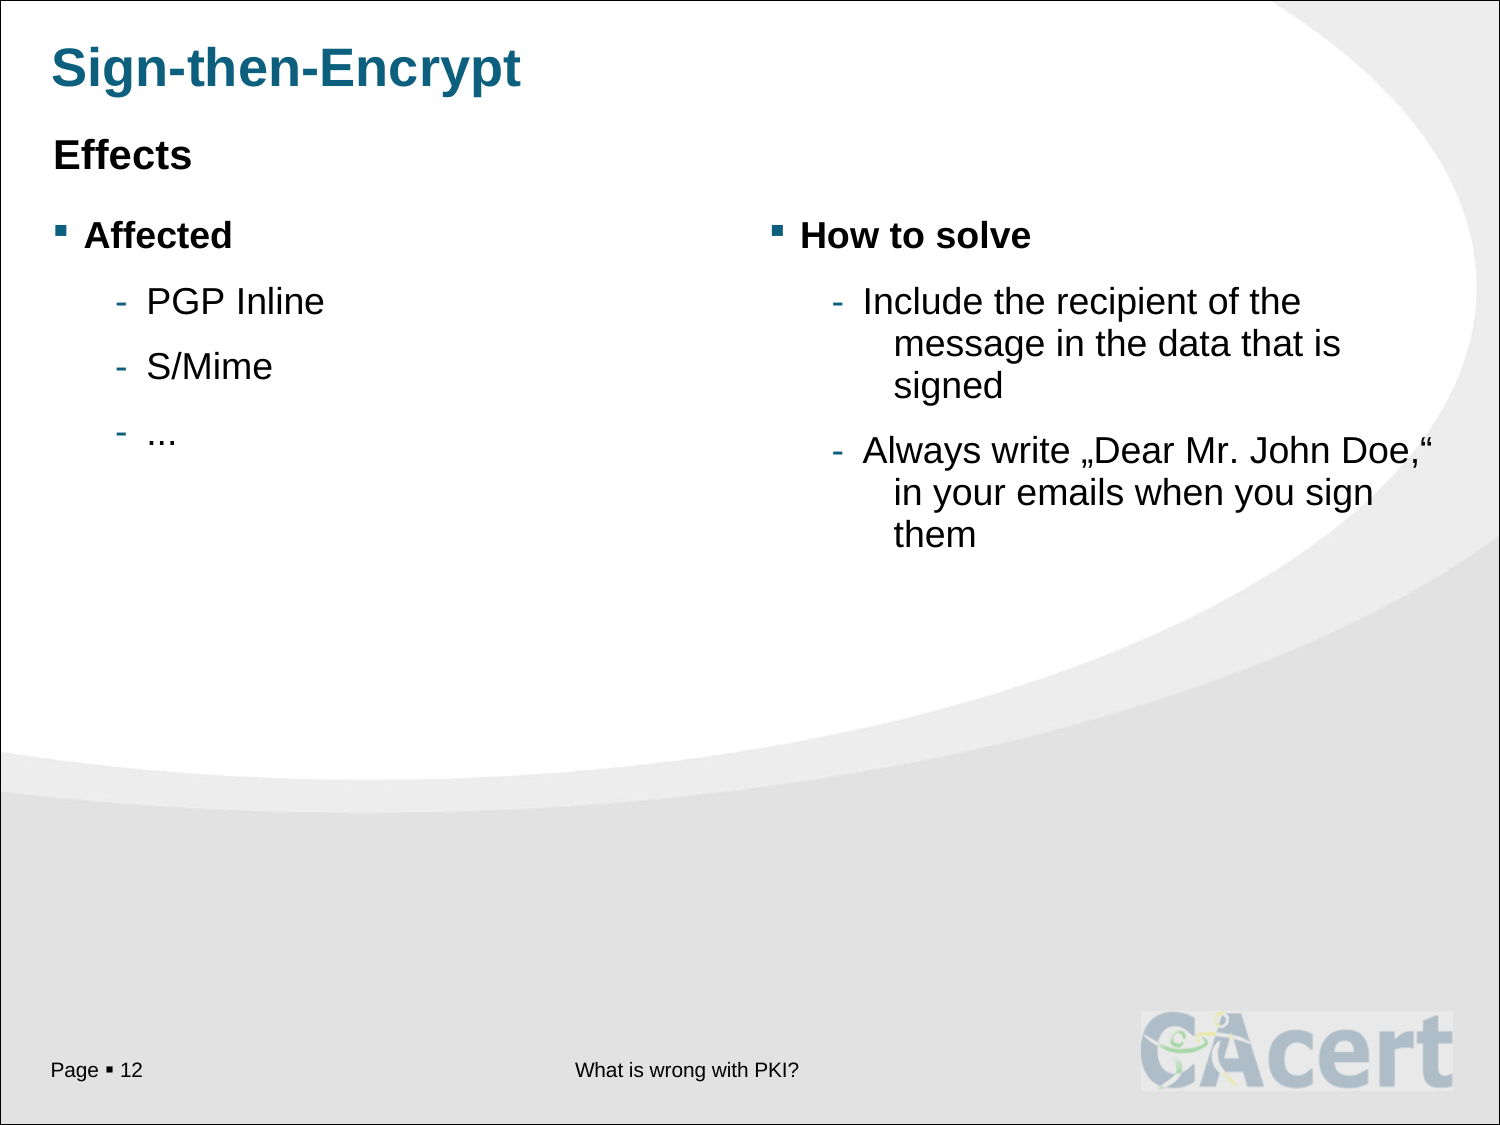

# Sign-then-Encrypt
Effects
Affected
PGP Inline
S/Mime
...
How to solve
Include the recipient of the message in the data that is signed
Always write „Dear Mr. John Doe,“ in your emails when you sign them
What is wrong with PKI?